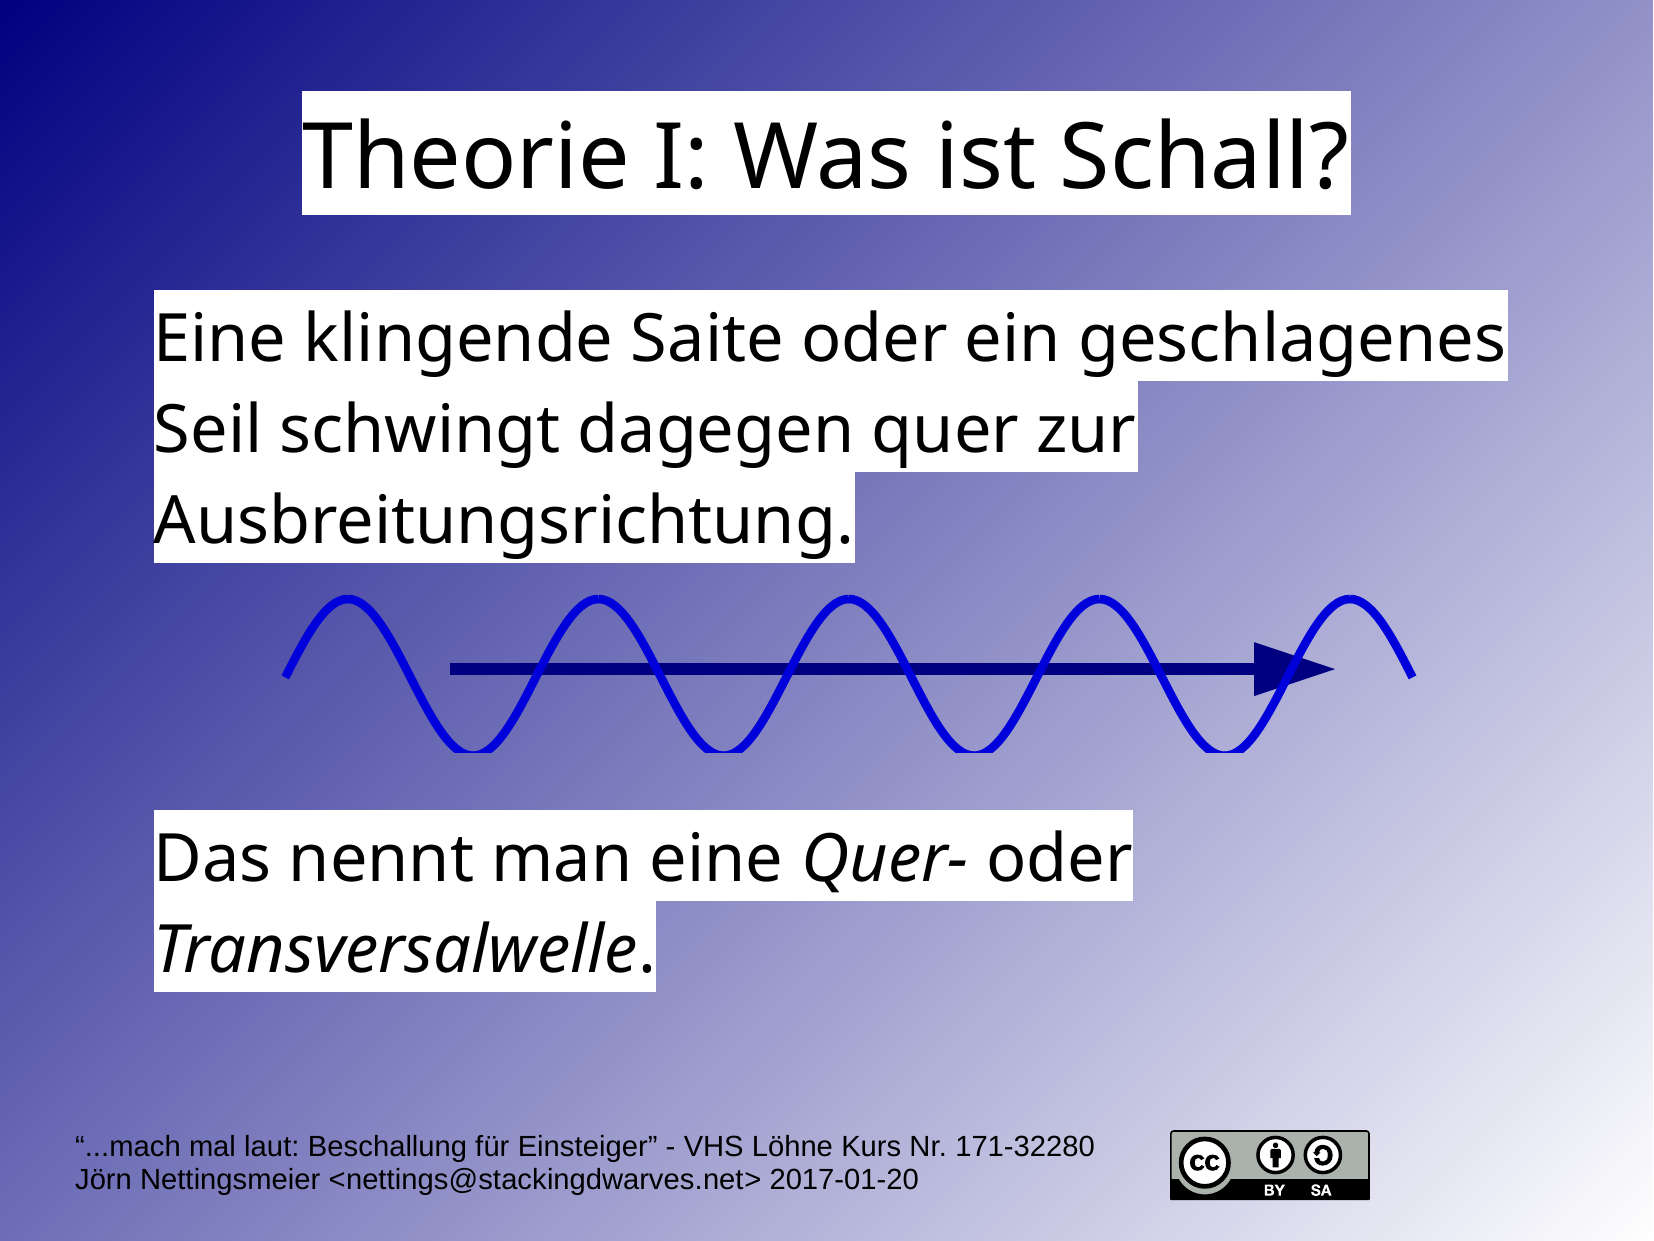

Theorie I: Was ist Schall?
# Eine klingende Saite oder ein geschlagenes Seil schwingt dagegen quer zur Ausbreitungsrichtung.
Das nennt man eine Quer- oder Transversalwelle.